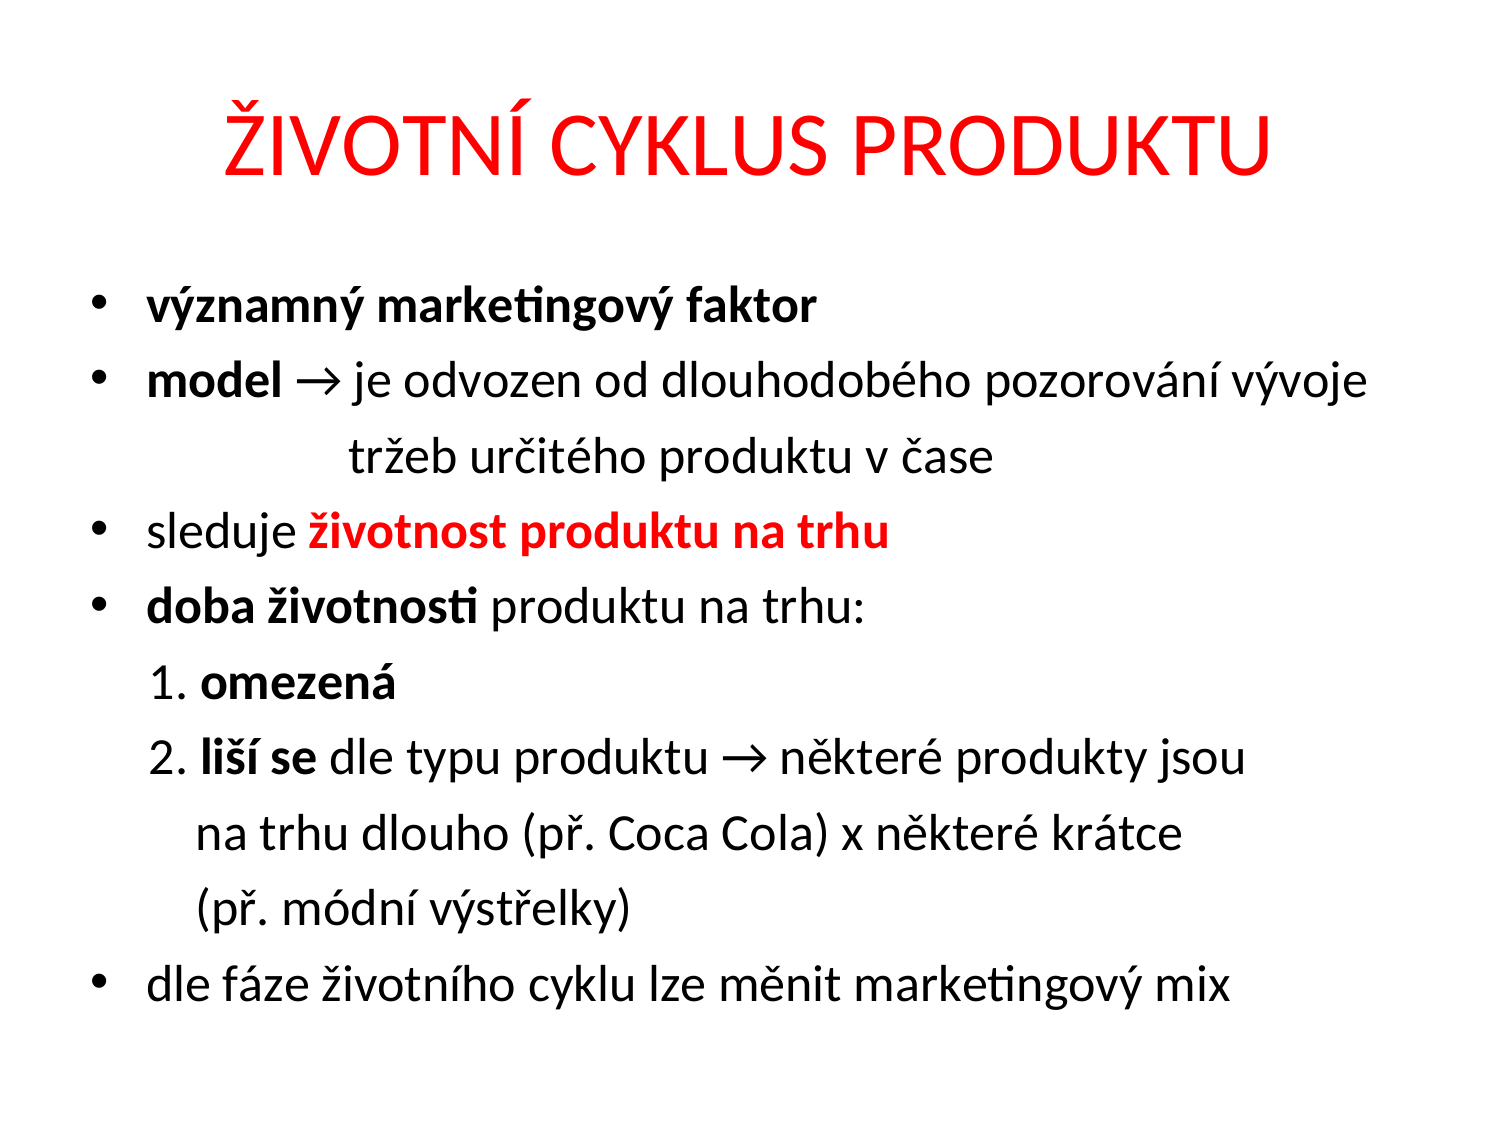

# ŽIVOTNÍ CYKLUS PRODUKTU
významný marketingový faktor
model → je odvozen od dlouhodobého pozorování vývoje
 tržeb určitého produktu v čase
sleduje životnost produktu na trhu
doba životnosti produktu na trhu:
 1. omezená
 2. liší se dle typu produktu → některé produkty jsou
 na trhu dlouho (př. Coca Cola) x některé krátce
 (př. módní výstřelky)
dle fáze životního cyklu lze měnit marketingový mix